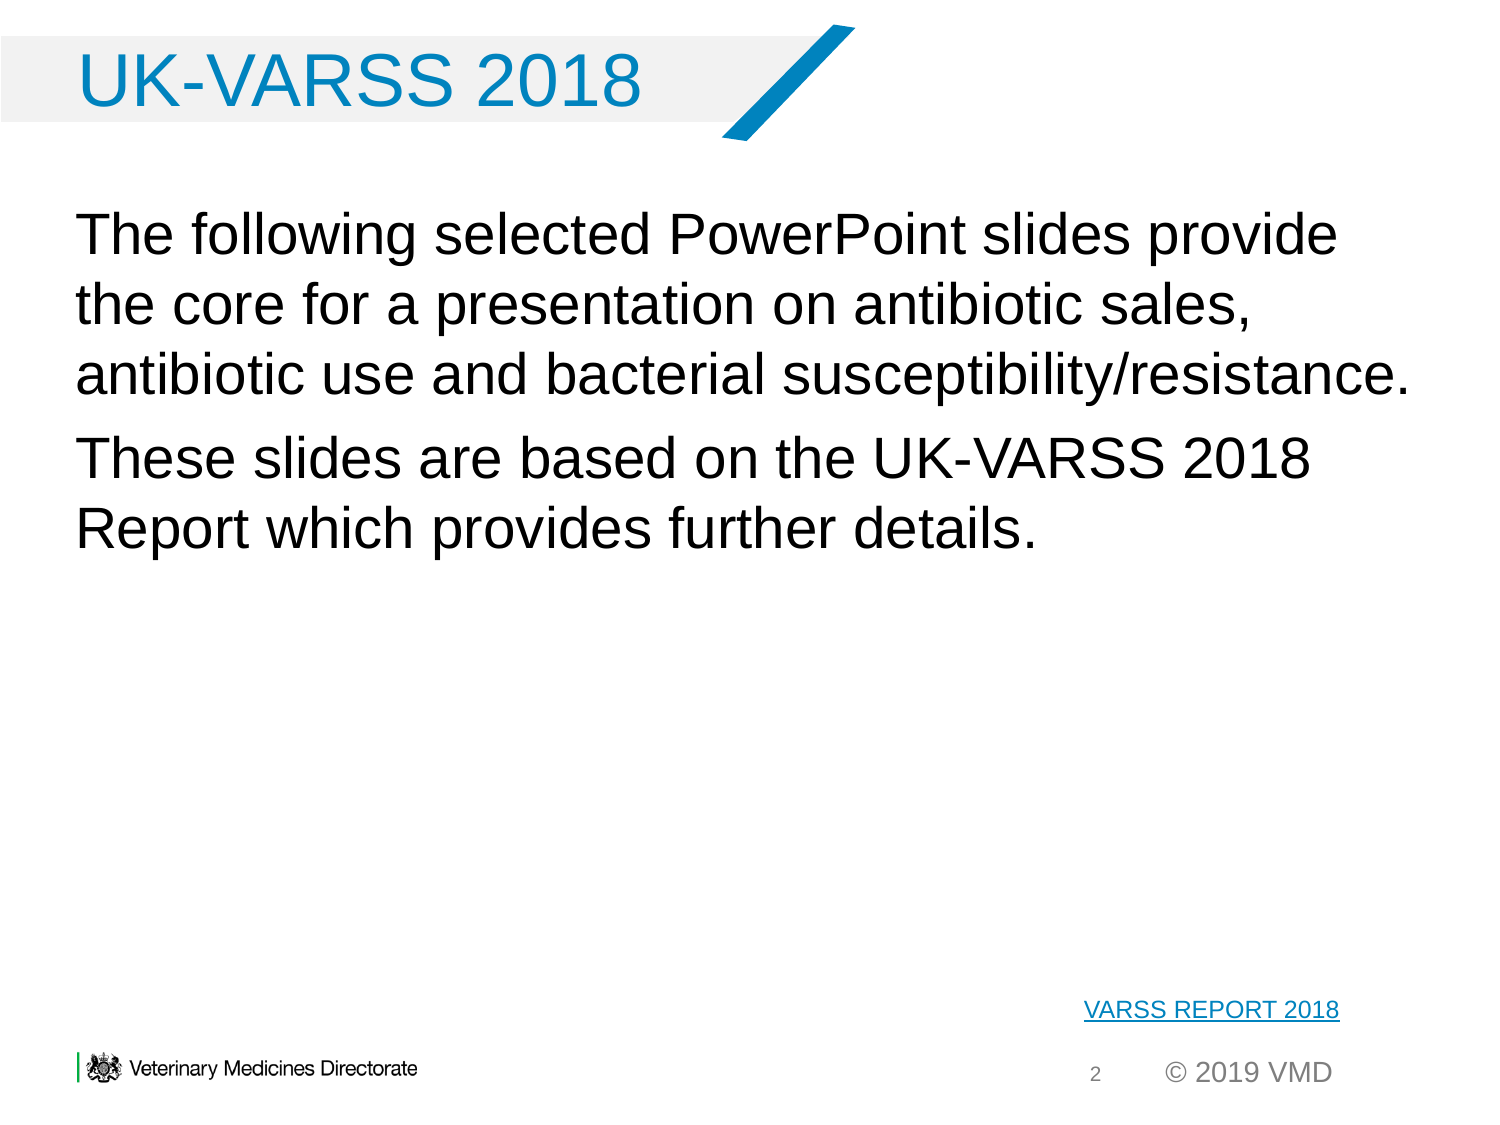

UK-VARSS 2018
# The following selected PowerPoint slides provide the core for a presentation on antibiotic sales, antibiotic use and bacterial susceptibility/resistance.
These slides are based on the UK-VARSS 2018 Report which provides further details.
VARSS REPORT 2018
2